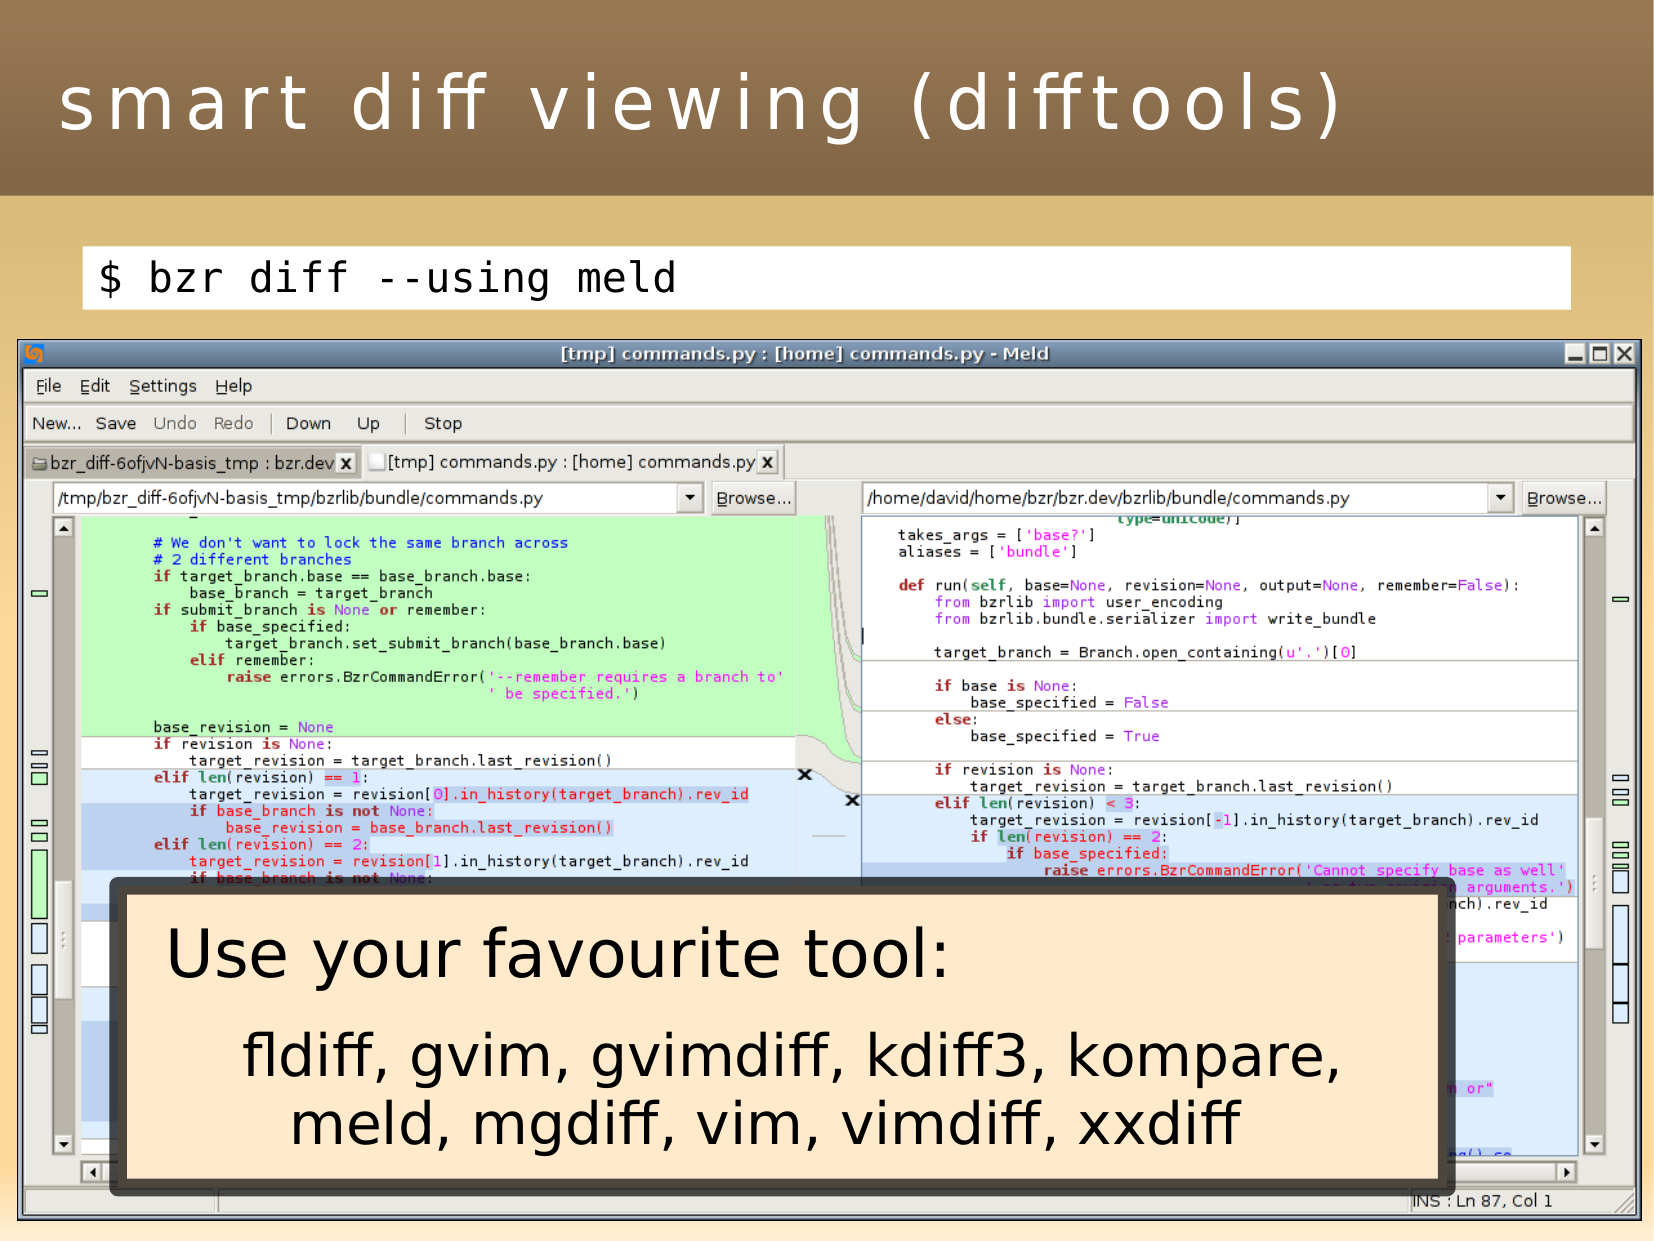

# smart diff viewing (difftools)
$ bzr diff --using meld
Use your favourite tool:
fldiff, gvim, gvimdiff, kdiff3, kompare, meld, mgdiff, vim, vimdiff, xxdiff